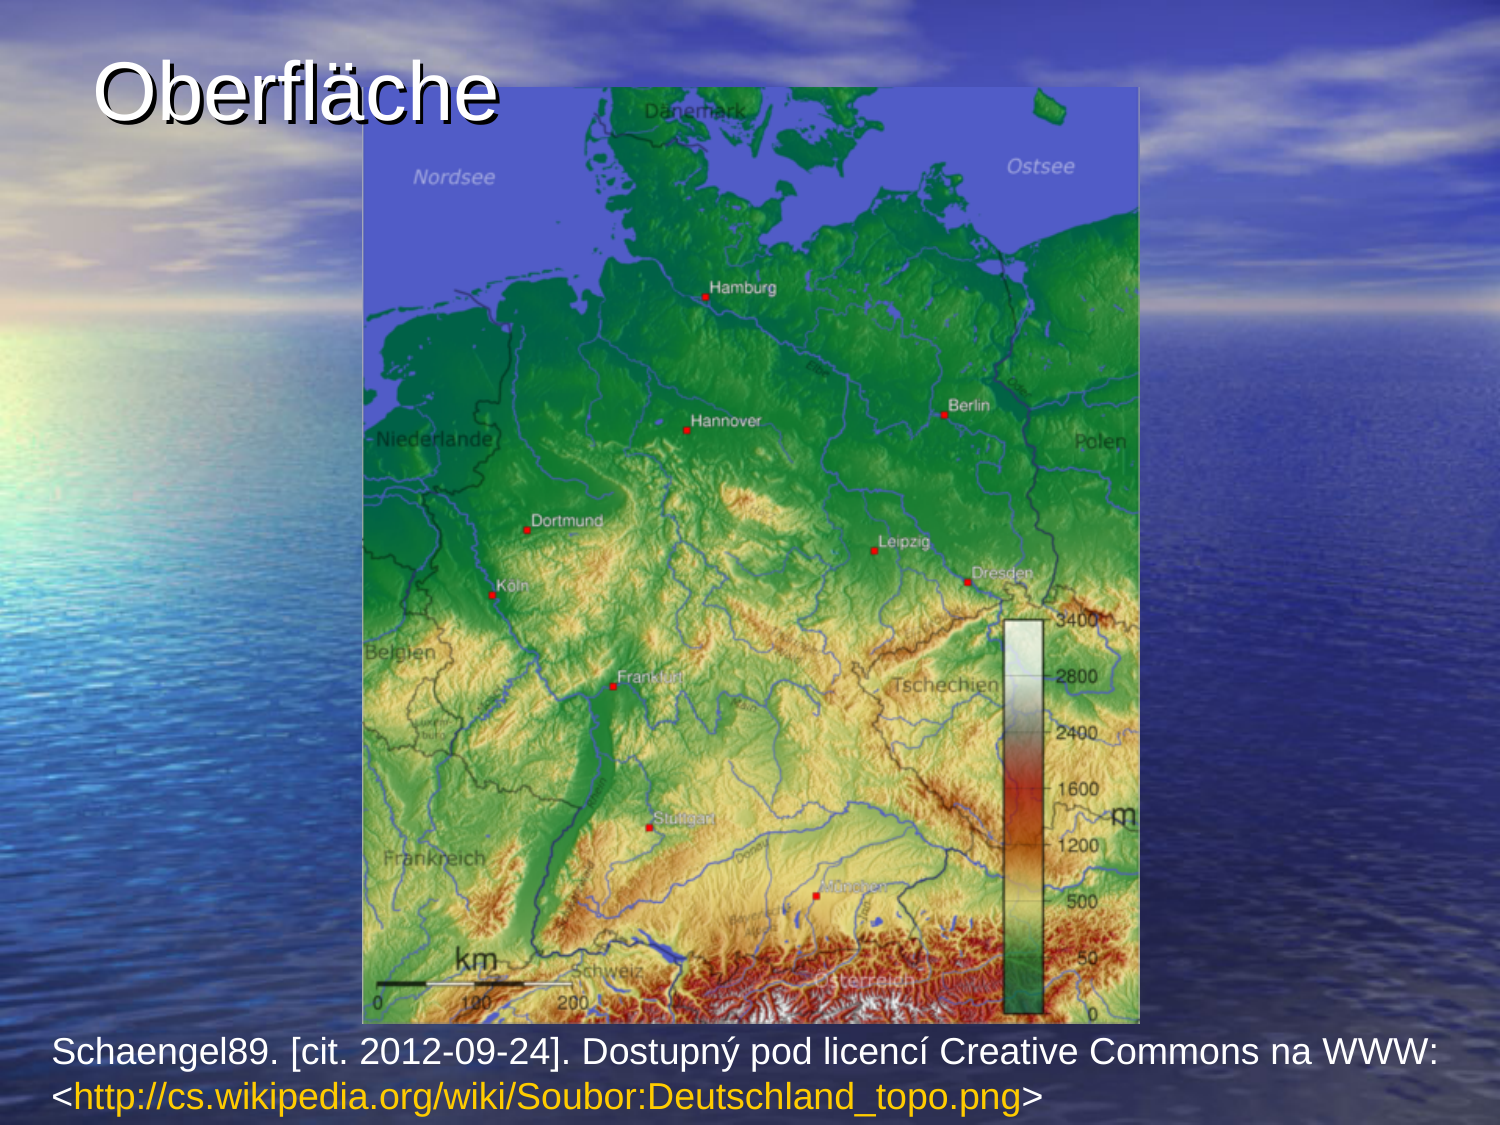

Oberfläche
Schaengel89. [cit. 2012-09-24]. Dostupný pod licencí Creative Commons na WWW:
<http://cs.wikipedia.org/wiki/Soubor:Deutschland_topo.png>